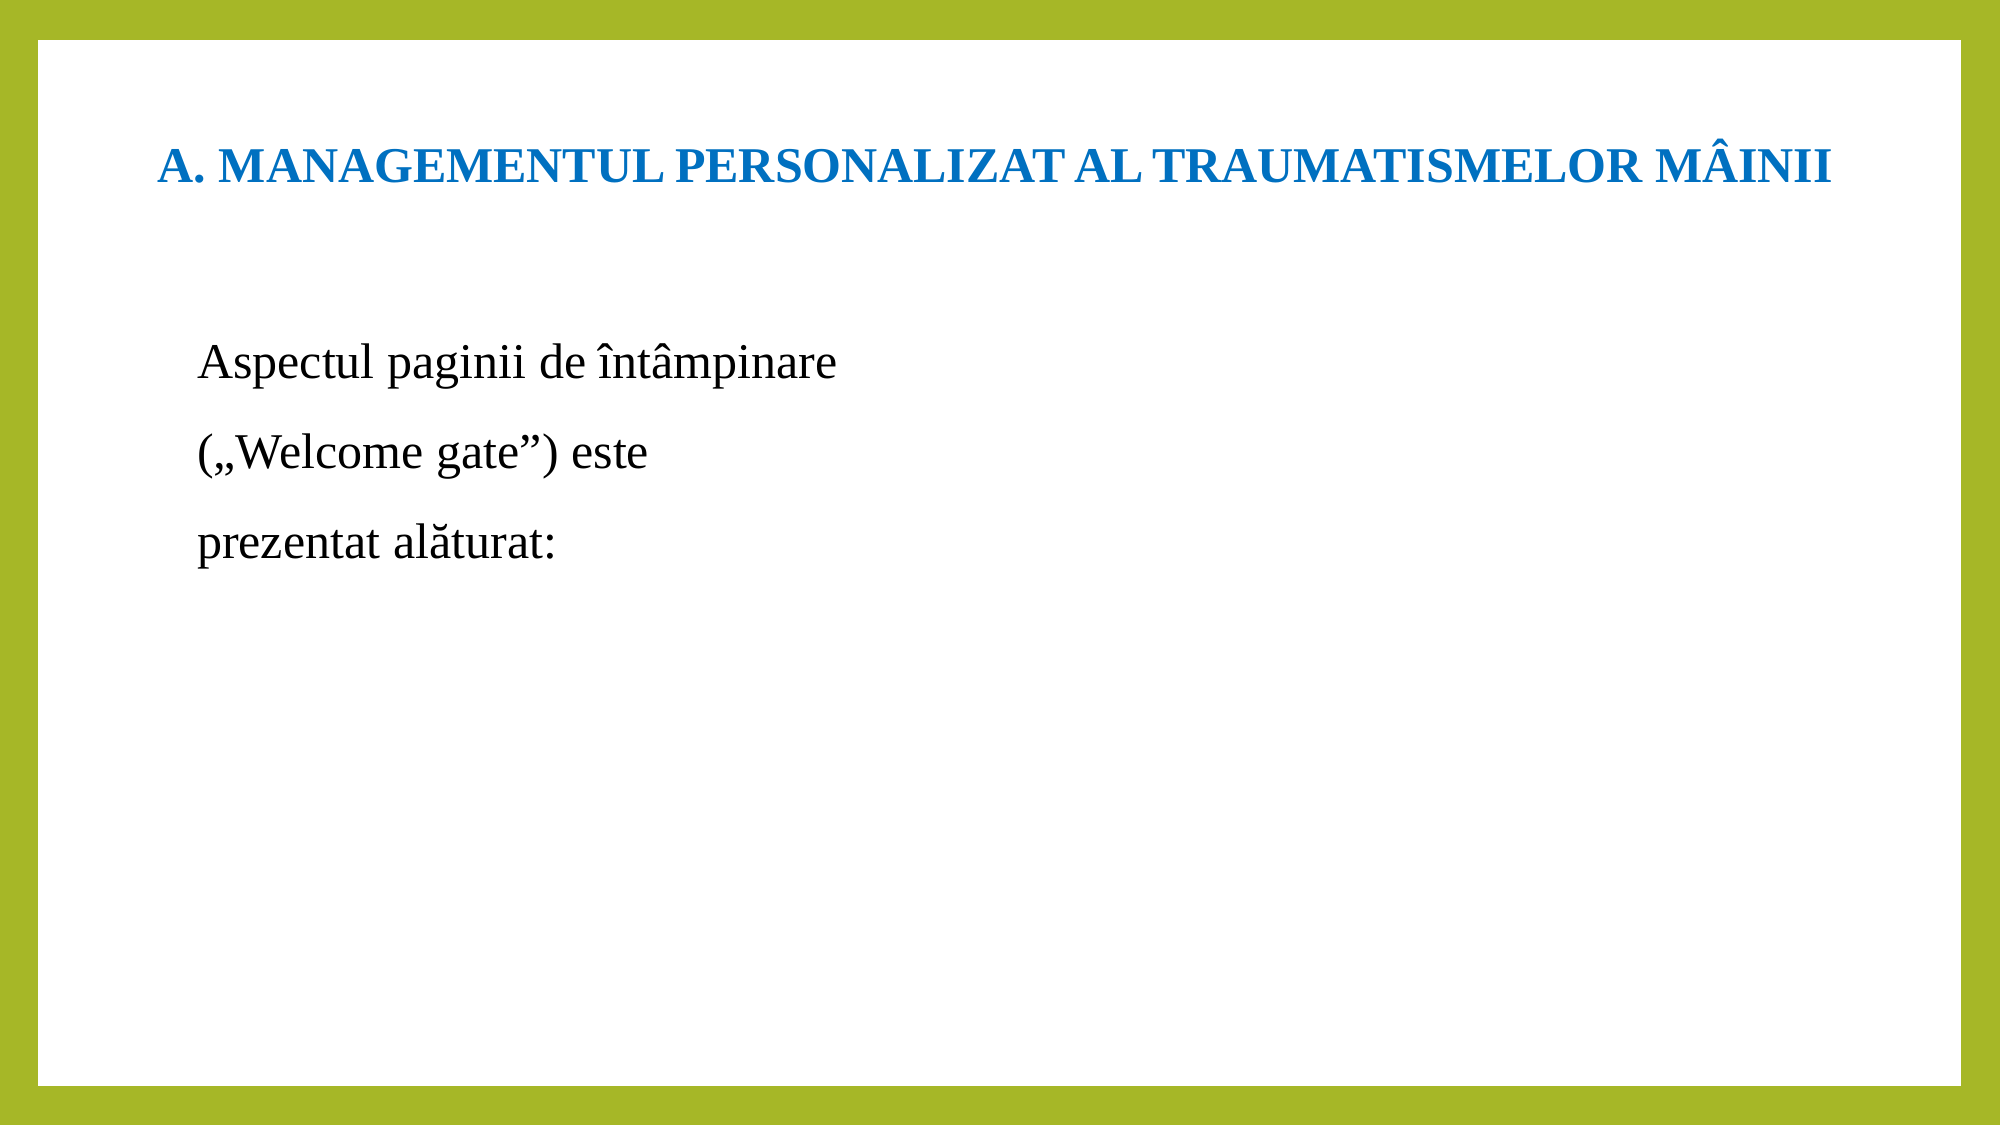

# A. MANAGEMENTUL PERSONALIZAT AL TRAUMATISMELOR MÂINII
Aspectul paginii de întâmpinare
(„Welcome gate”) este
prezentat alăturat: